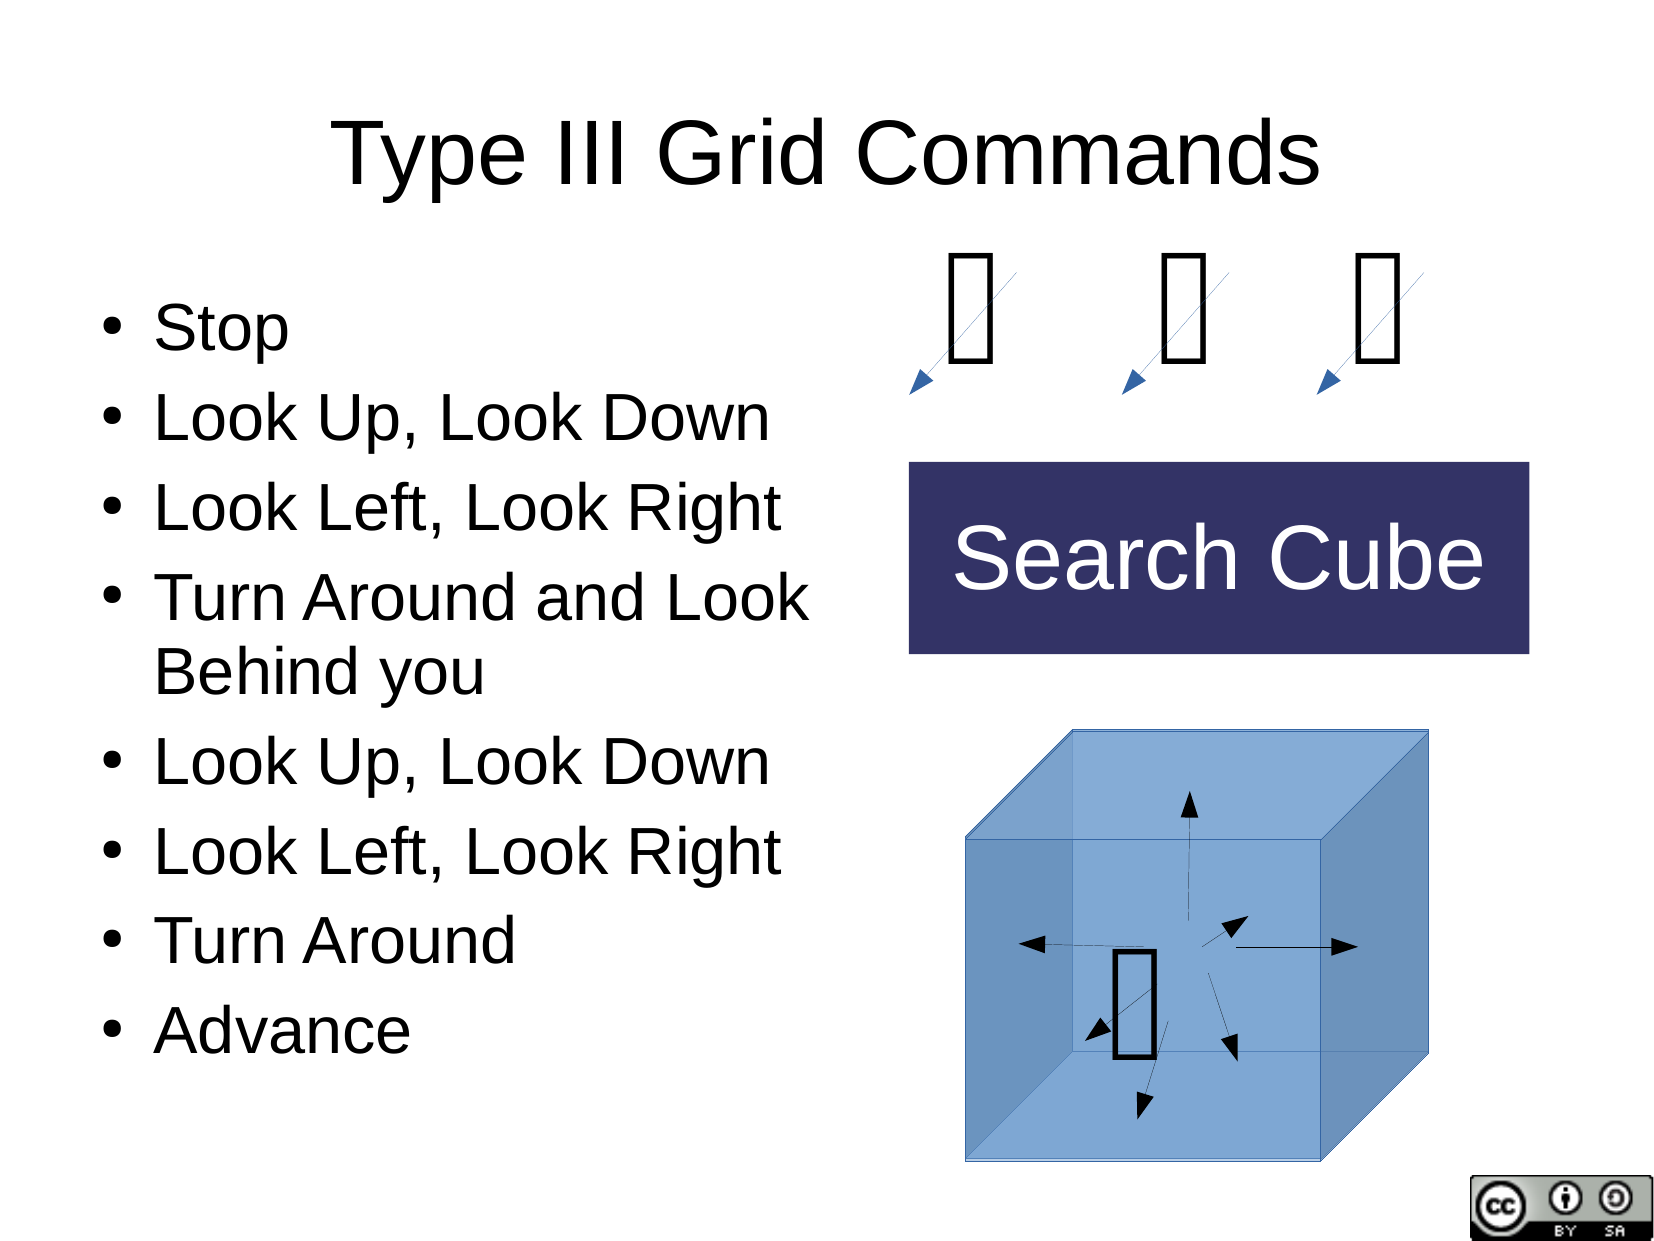

# Type III Grid Commands



Stop
Look Up, Look Down
Look Left, Look Right
Turn Around and Look Behind you
Look Up, Look Down
Look Left, Look Right
Turn Around
Advance
Search Cube
